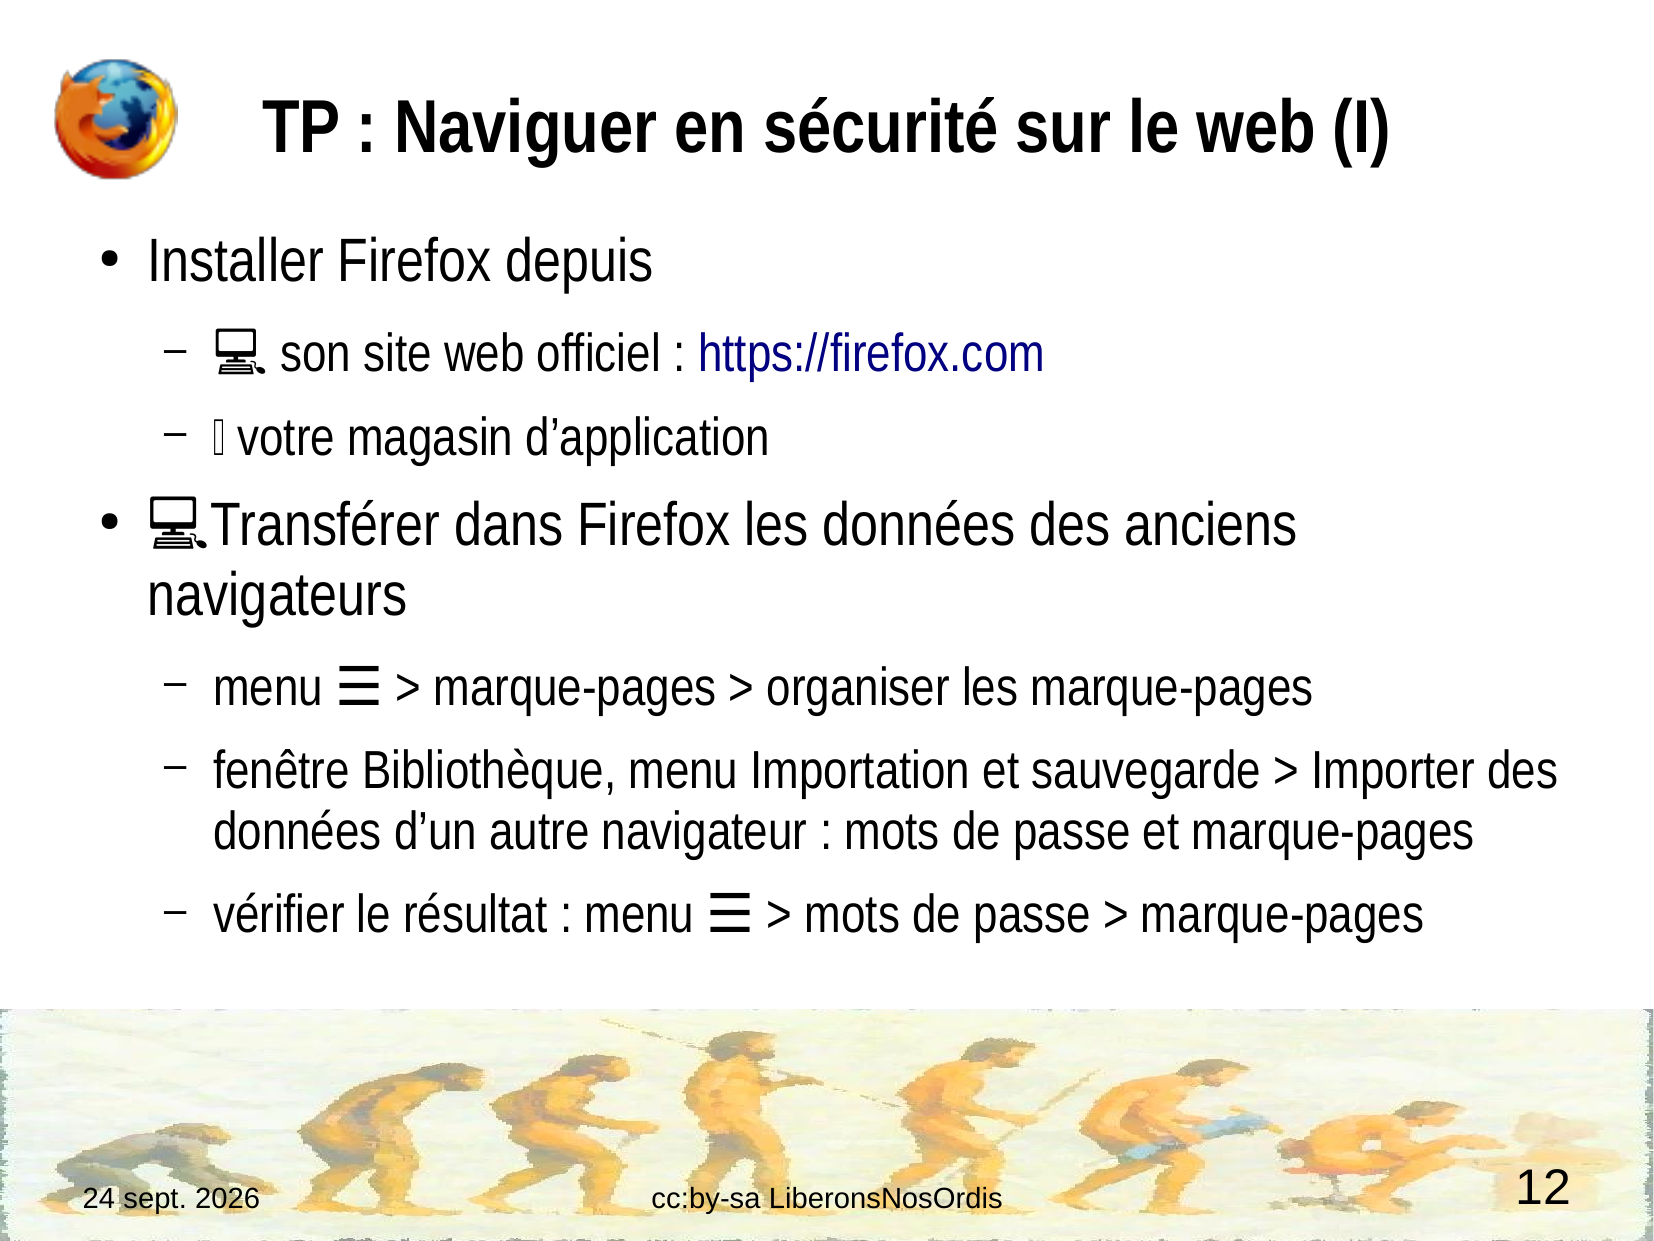

# TP : Naviguer en sécurité sur le web (I)
Installer Firefox depuis
💻 son site web officiel : https://firefox.com
📱 votre magasin d’application
💻Transférer dans Firefox les données des anciens navigateurs
menu ☰ > marque-pages > organiser les marque-pages
fenêtre Bibliothèque, menu Importation et sauvegarde > Importer des données d’un autre navigateur : mots de passe et marque-pages
vérifier le résultat : menu ☰ > mots de passe > marque-pages
cc:by-sa LiberonsNosOrdis
12